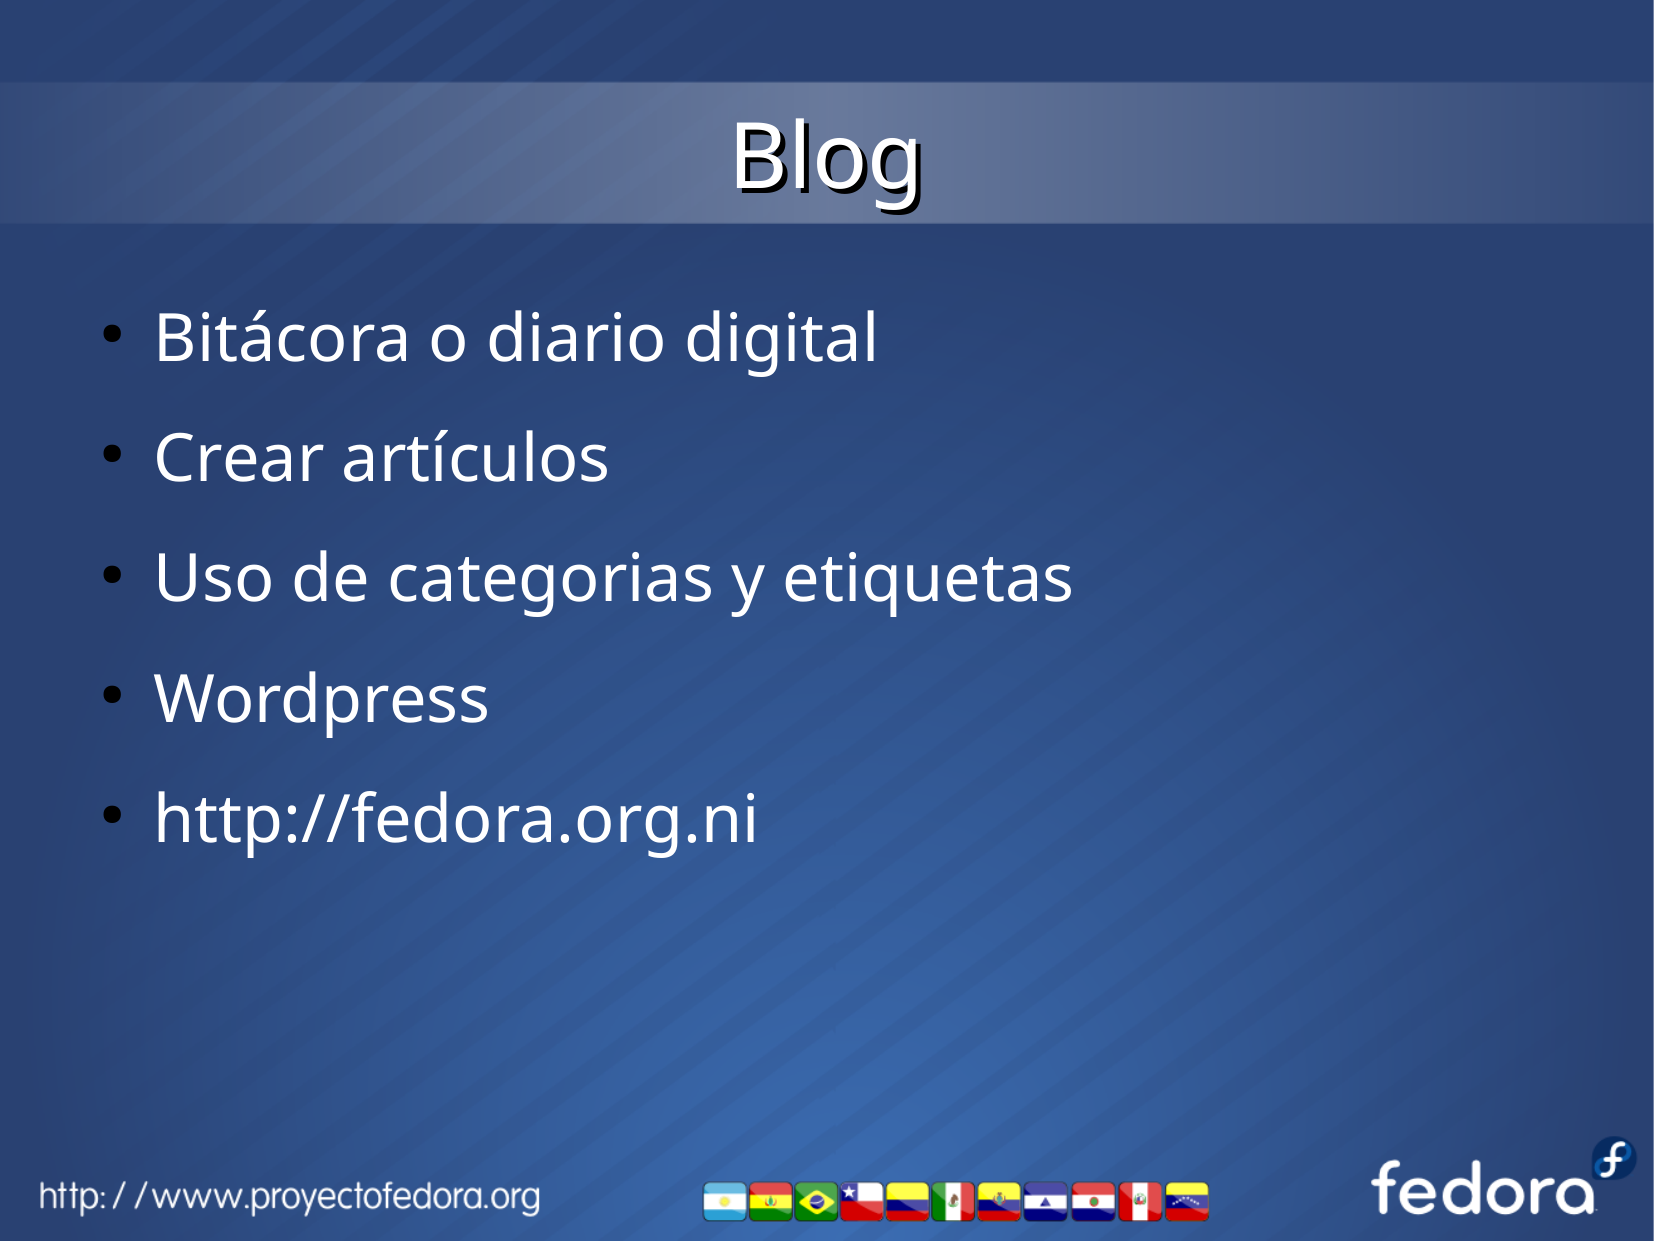

# Blog
Bitácora o diario digital
Crear artículos
Uso de categorias y etiquetas
Wordpress
http://fedora.org.ni